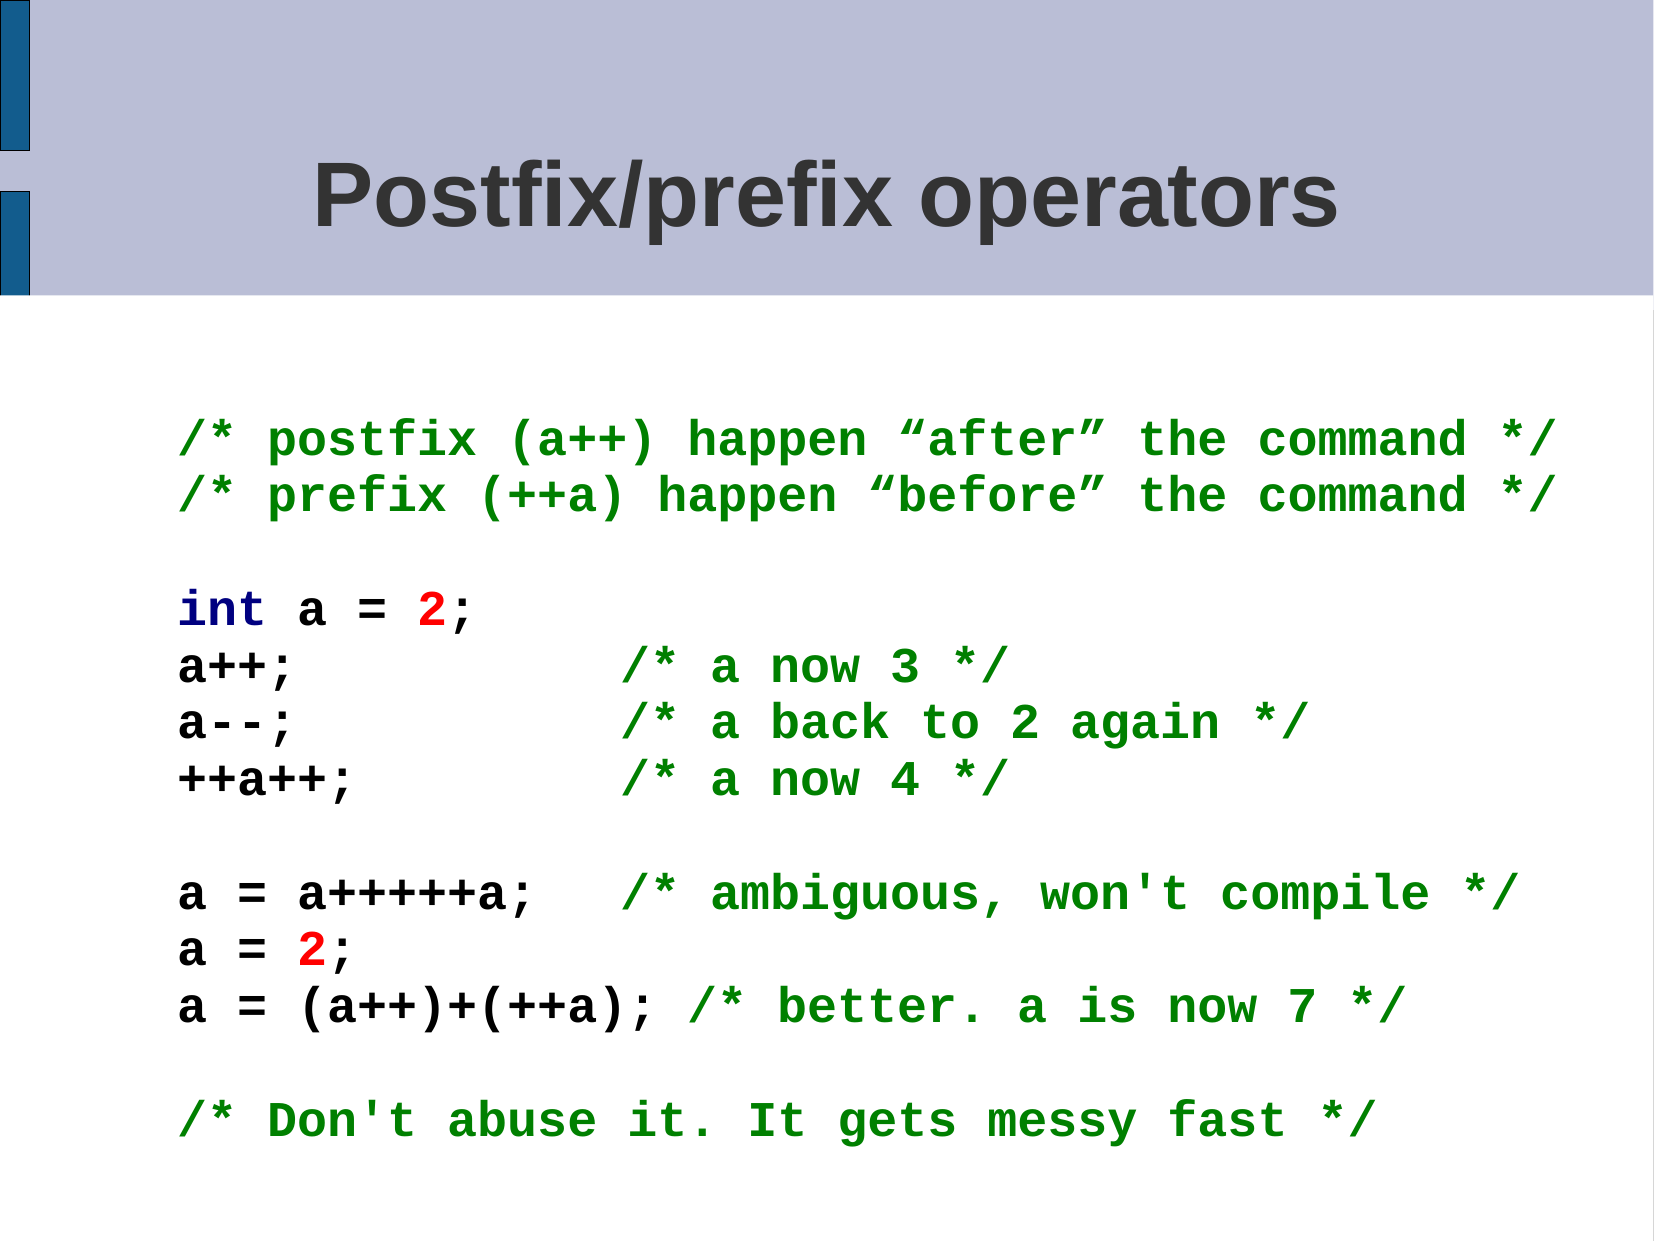

# Postfix/prefix operators
/* postfix (a++) happen “after” the command */
/* prefix (++a) happen “before” the command */
int a = 2;
a++;					/* a now 3 */
a--;					/* a back to 2 again */
++a++;				/* a now 4 */
a = a+++++a; 	/* ambiguous, won't compile */
a = 2;
a = (a++)+(++a); /* better. a is now 7 */
/* Don't abuse it. It gets messy fast */